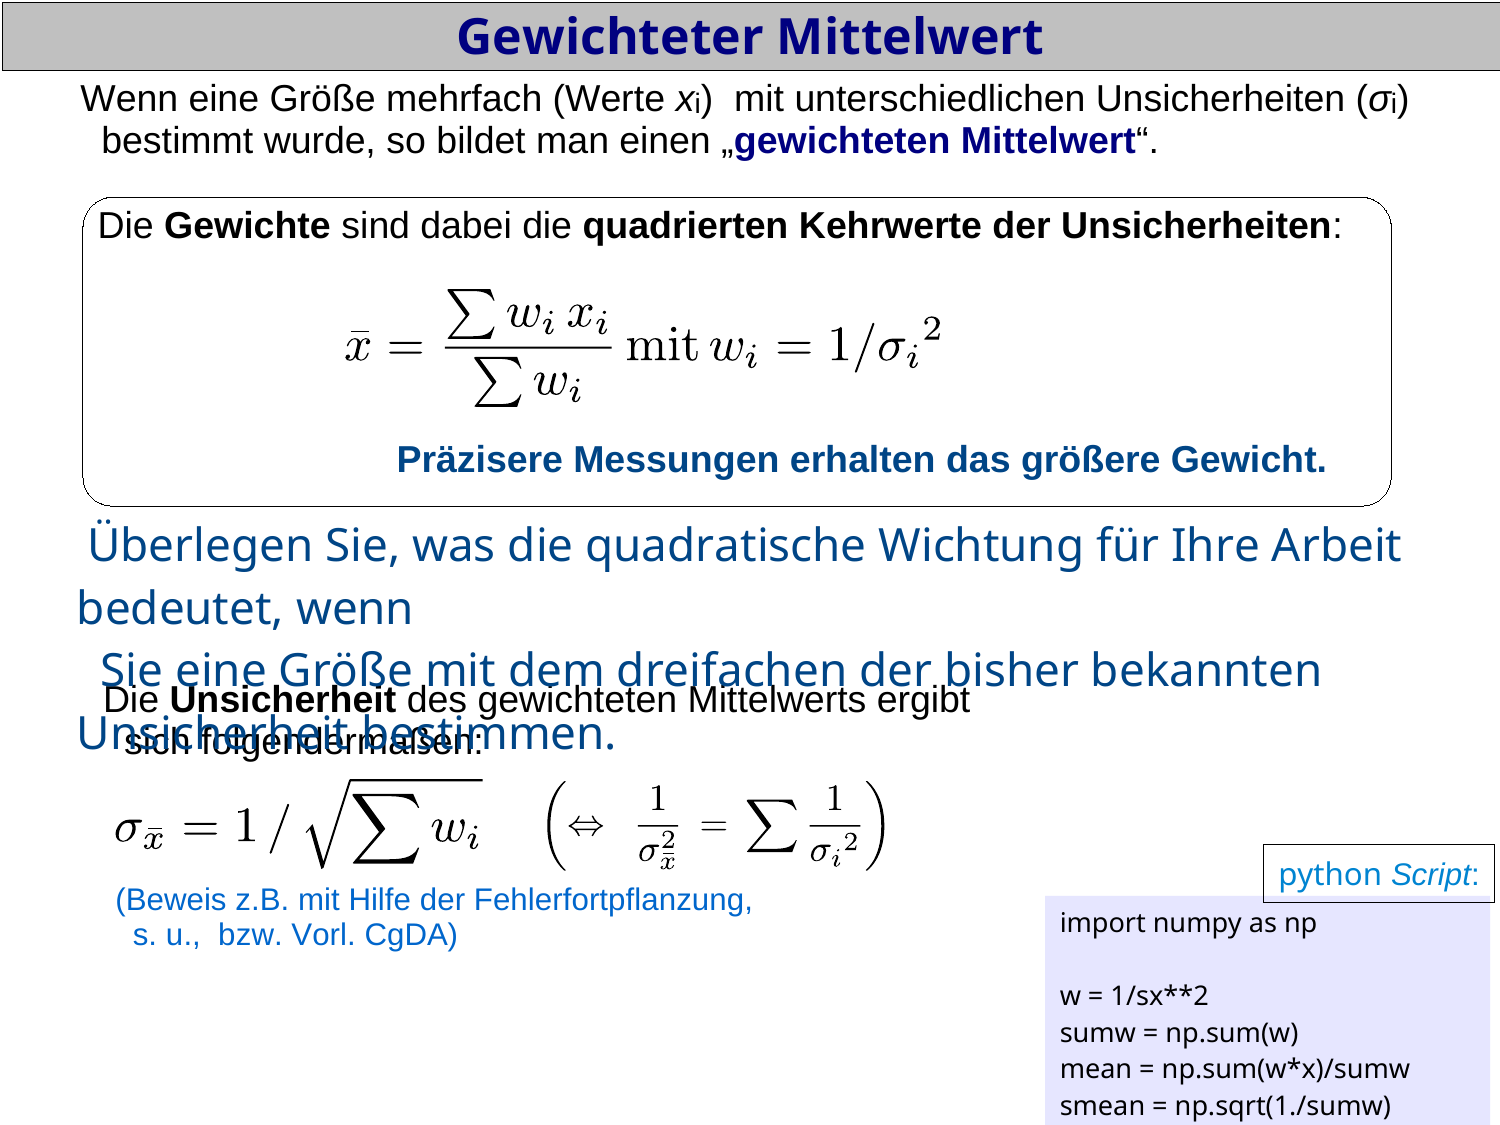

# Gewichteter Mittelwert
Wenn eine Größe mehrfach (Werte xi) mit unterschiedlichen Unsicherheiten (σi)
 bestimmt wurde, so bildet man einen „gewichteten Mittelwert“.
Die Gewichte sind dabei die quadrierten Kehrwerte der Unsicherheiten:
Präzisere Messungen erhalten das größere Gewicht.
 Überlegen Sie, was die quadratische Wichtung für Ihre Arbeit bedeutet, wenn
 Sie eine Größe mit dem dreifachen der bisher bekannten Unsicherheit bestimmen.
Die Unsicherheit des gewichteten Mittelwerts ergibt
 sich folgendermaßen:
(Beweis z.B. mit Hilfe der Fehlerfortpflanzung,
 s. u., bzw. Vorl. CgDA)
python Script:
import numpy as np
w = 1/sx**2
sumw = np.sum(w)
mean = np.sum(w*x)/sumw
smean = np.sqrt(1./sumw)